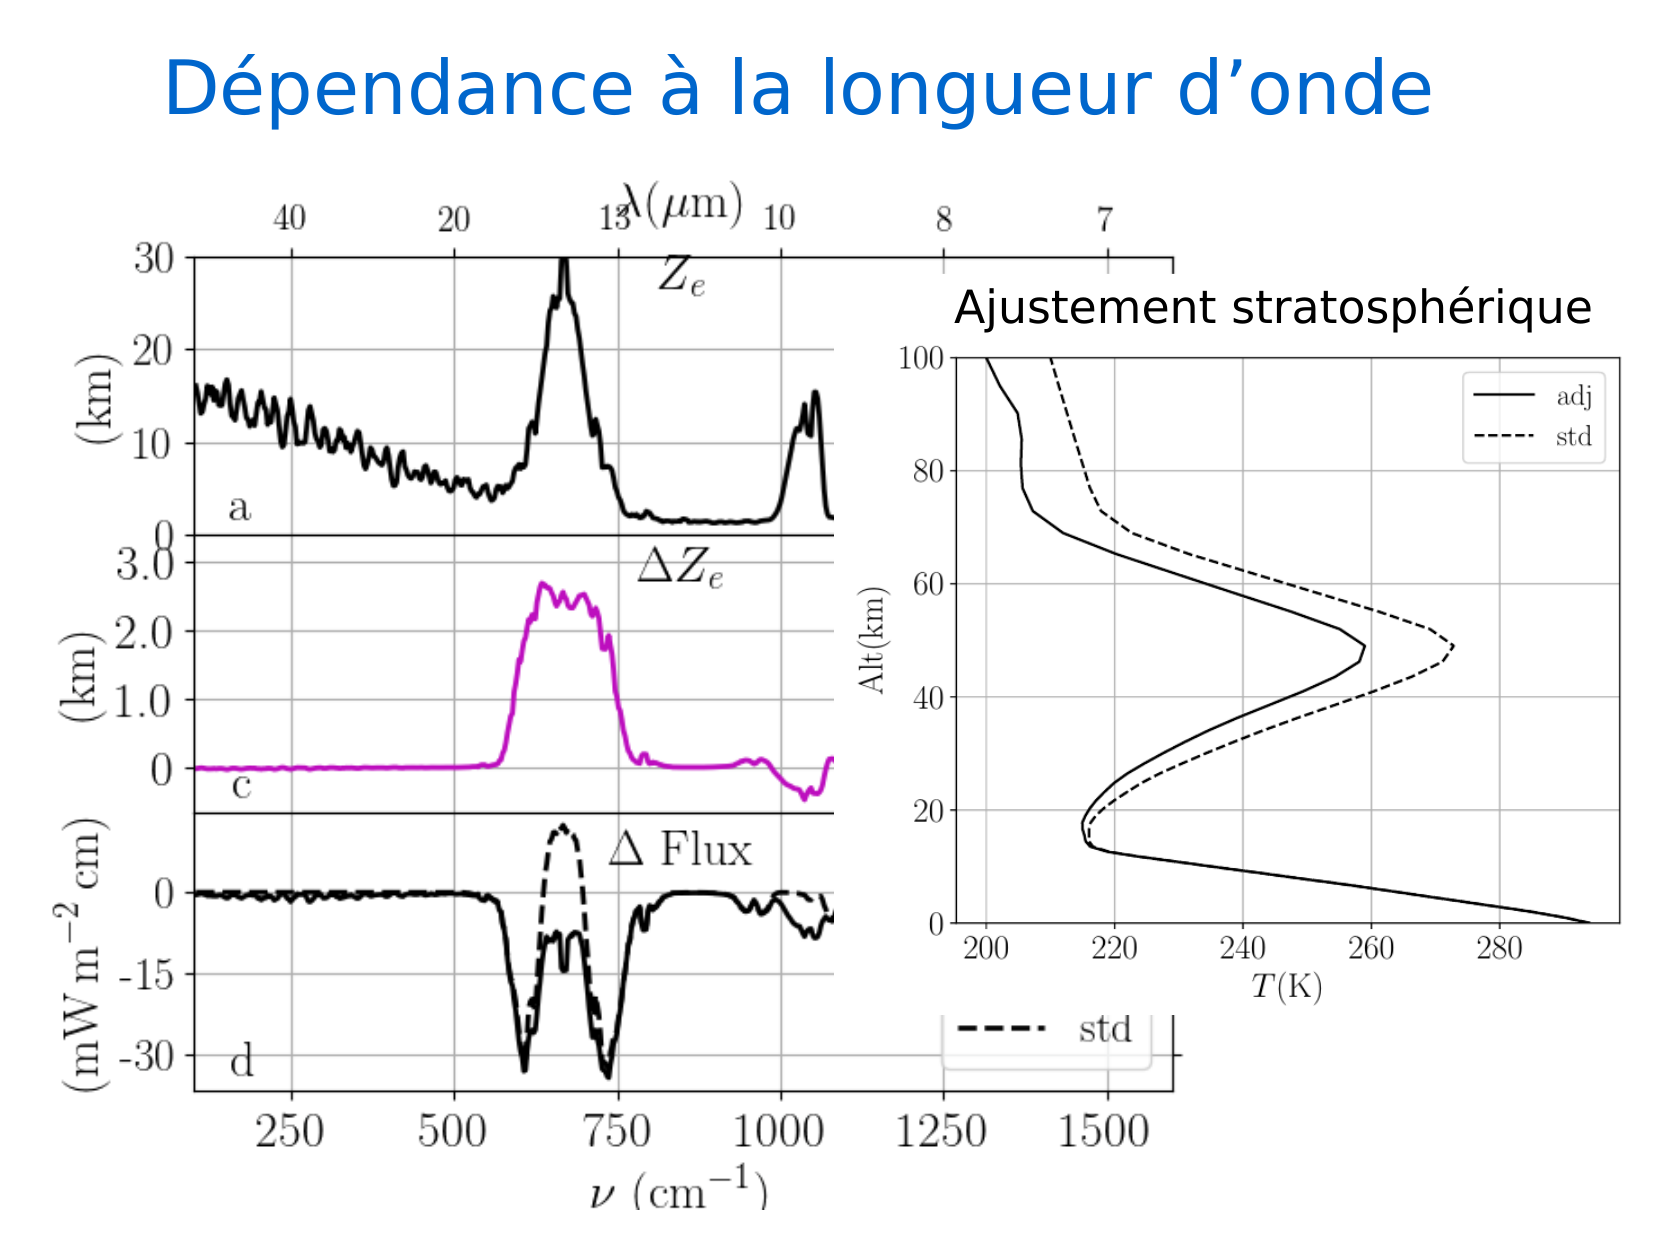

Dépendance à la longueur d’onde
Ajustement stratosphérique